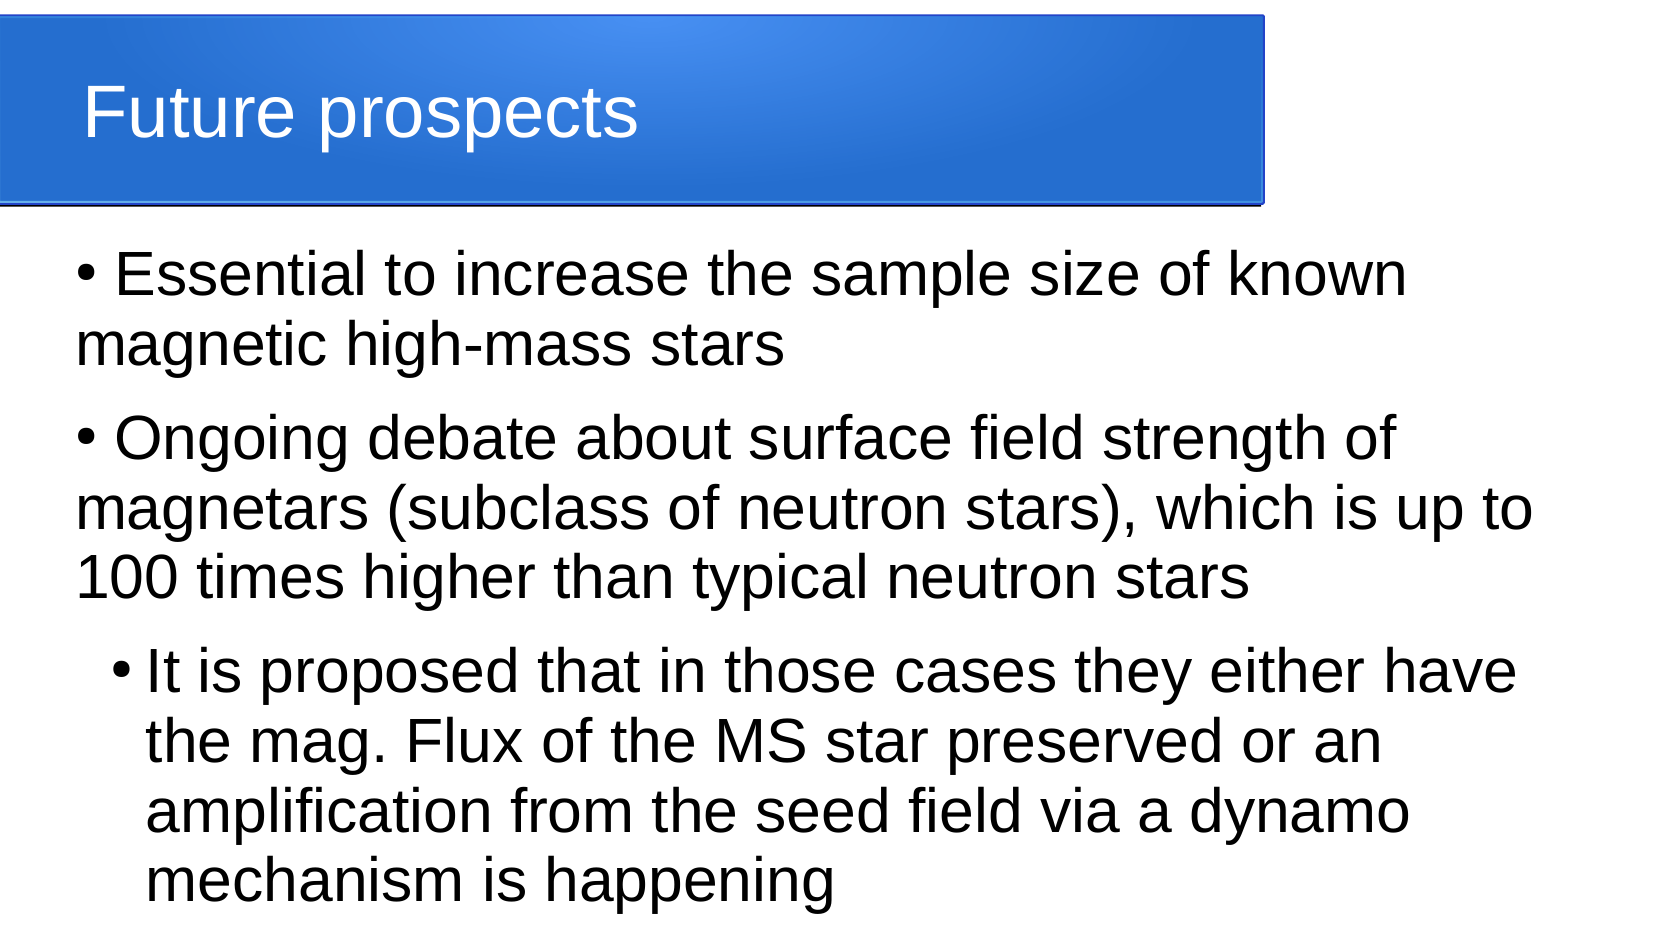

# Future prospects
 Essential to increase the sample size of known magnetic high-mass stars
 Ongoing debate about surface field strength of magnetars (subclass of neutron stars), which is up to 100 times higher than typical neutron stars
It is proposed that in those cases they either have the mag. Flux of the MS star preserved or an amplification from the seed field via a dynamo mechanism is happening